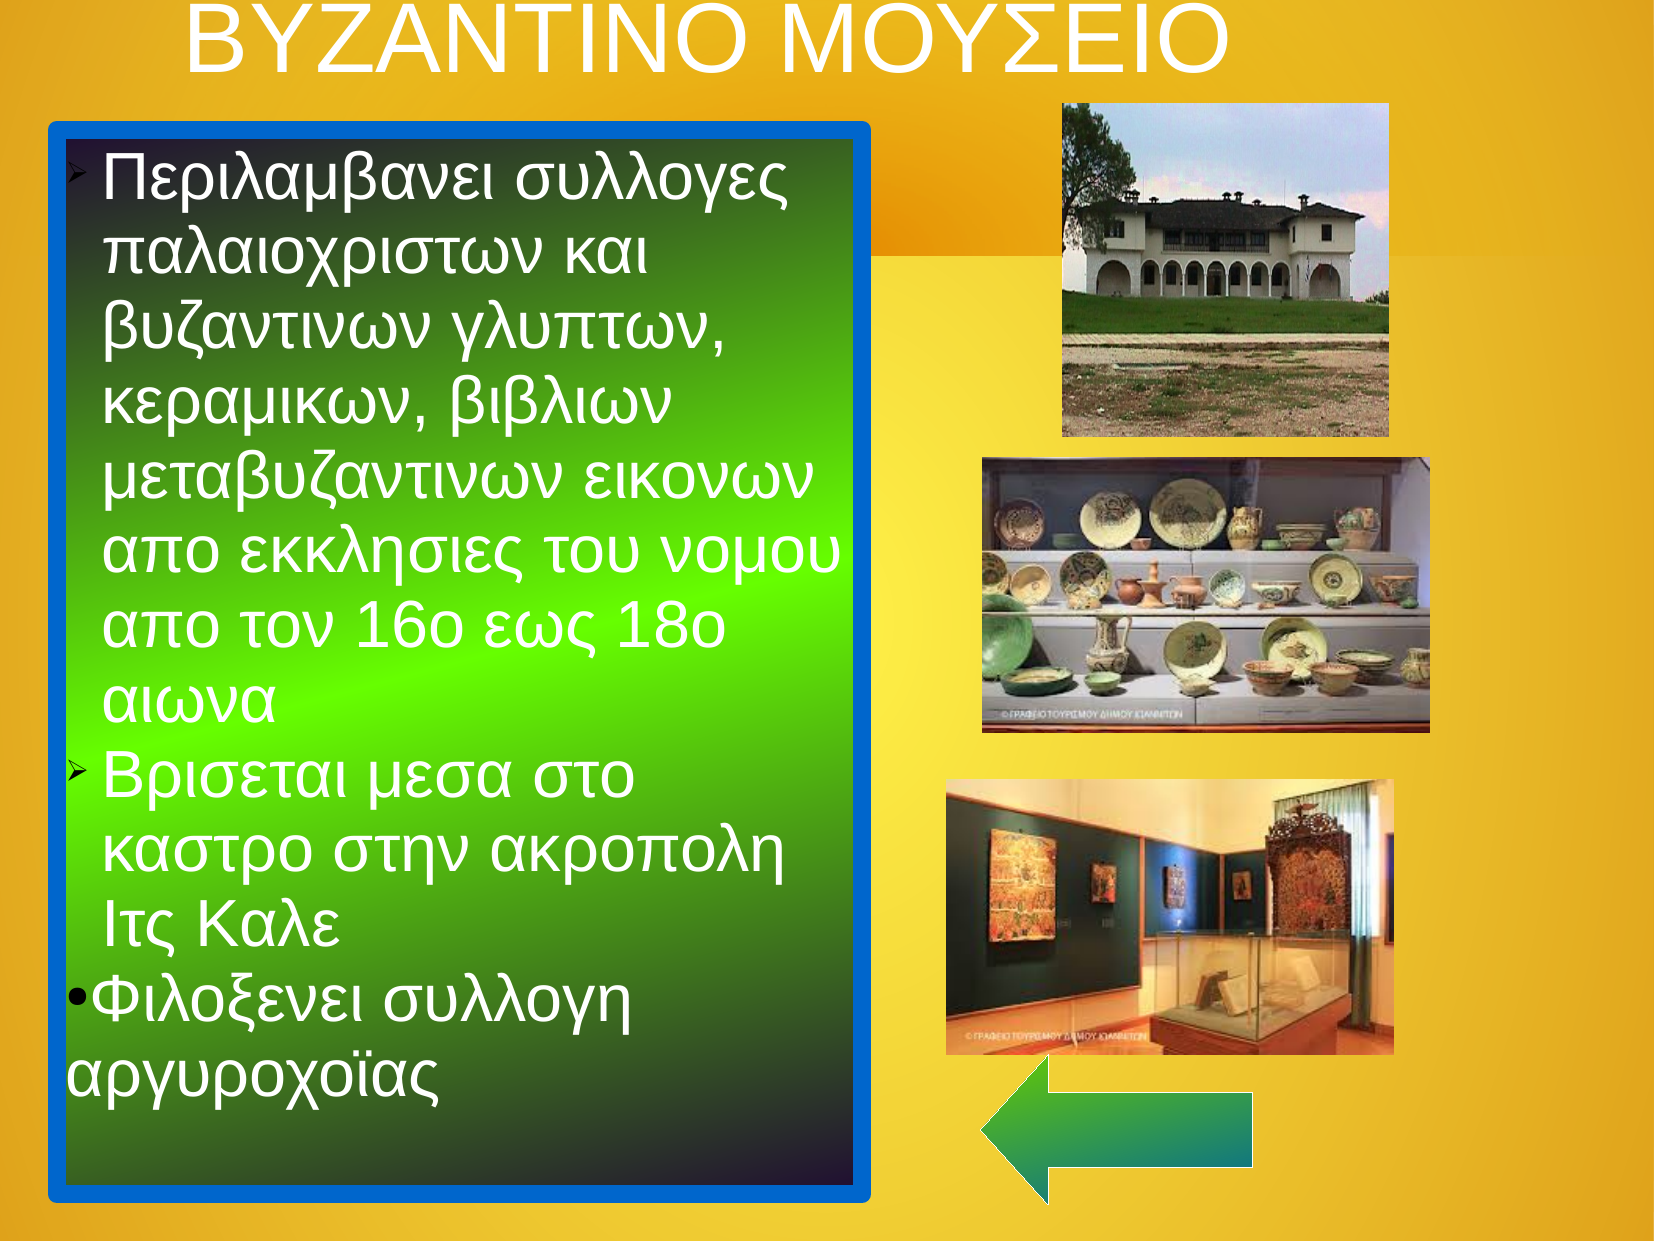

# ΒΥΖΑΝΤΙΝΟ ΜΟΥΣΕΙΟ
Περιλαμβανει συλλογες παλαιοχριστων και βυζαντινων γλυπτων, κεραμικων, βιβλιων μεταβυζαντινων εικονων απο εκκλησιες του νομου απο τον 16ο εως 18ο αιωνα
Βρισεται μεσα στο καστρο στην ακροπολη Ιτς Καλε
Φιλοξενει συλλογη αργυροχοϊας